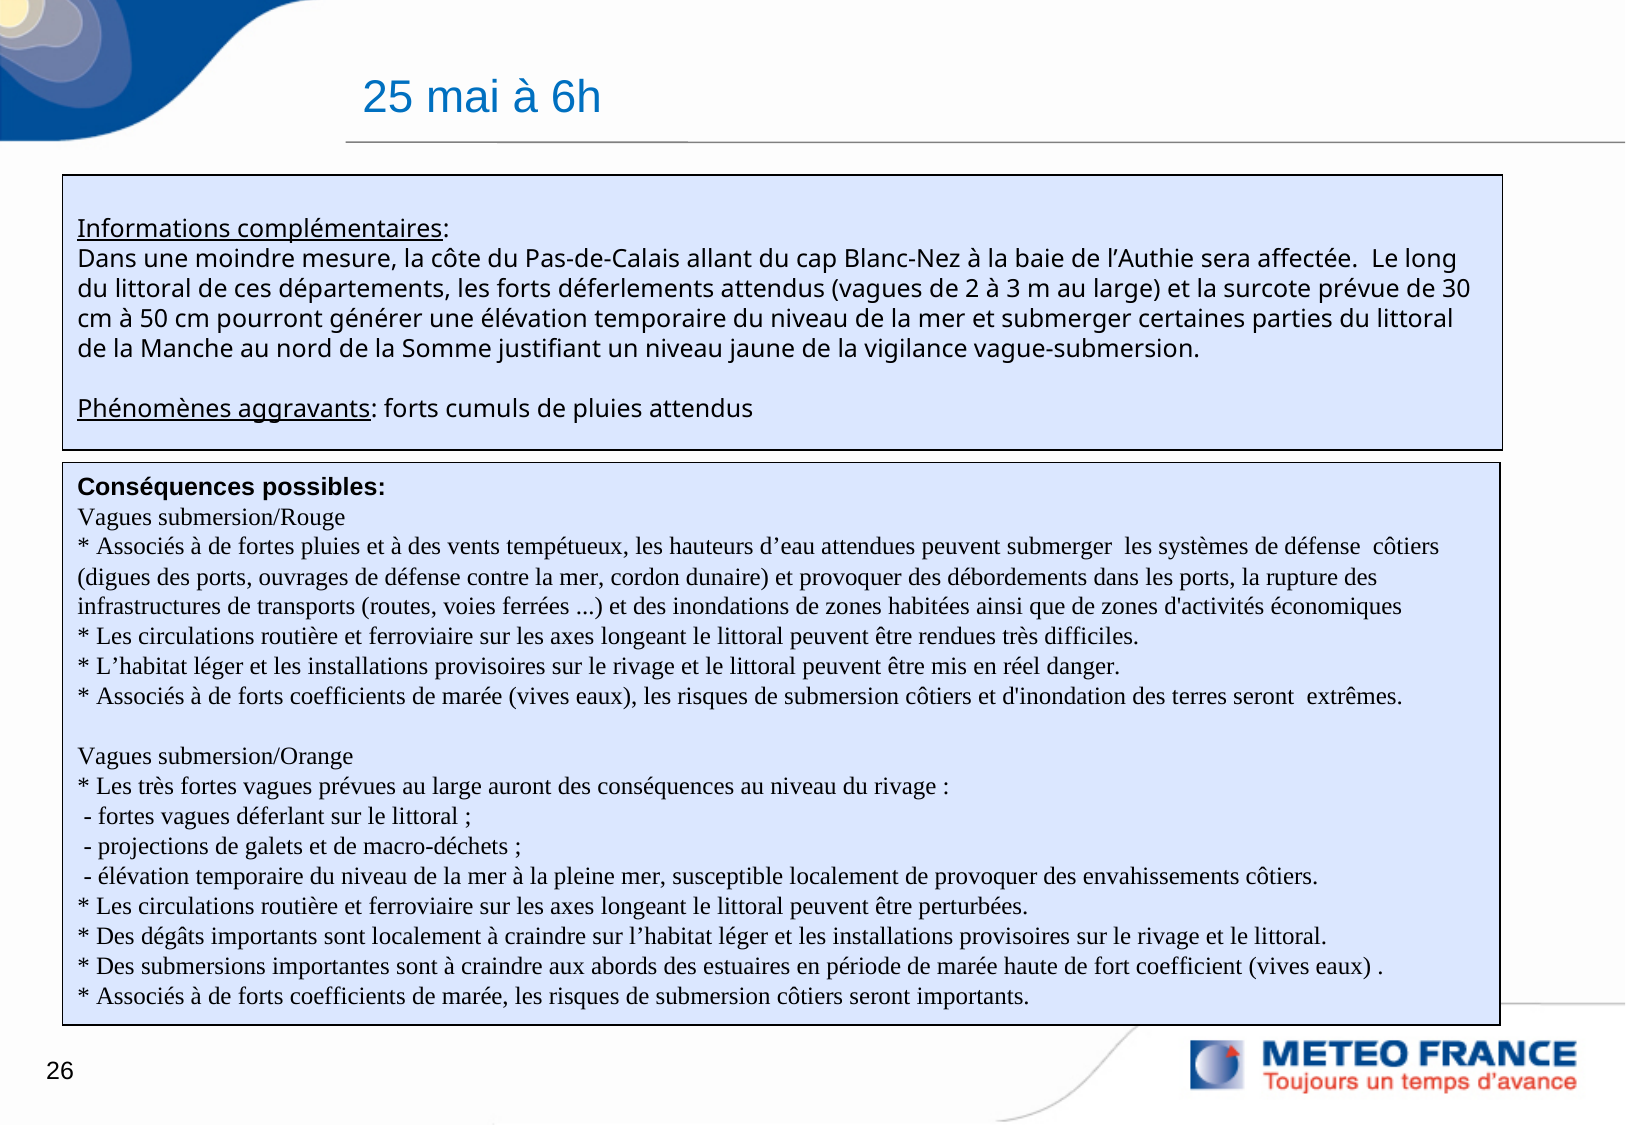

# 25 mai à 6h
Informations complémentaires:
Dans une moindre mesure, la côte du Pas-de-Calais allant du cap Blanc-Nez à la baie de l’Authie sera affectée. Le long du littoral de ces départements, les forts déferlements attendus (vagues de 2 à 3 m au large) et la surcote prévue de 30 cm à 50 cm pourront générer une élévation temporaire du niveau de la mer et submerger certaines parties du littoral de la Manche au nord de la Somme justifiant un niveau jaune de la vigilance vague-submersion.
Phénomènes aggravants: forts cumuls de pluies attendus
Conséquences possibles:
Vagues submersion/Rouge
* Associés à de fortes pluies et à des vents tempétueux, les hauteurs d’eau attendues peuvent submerger les systèmes de défense côtiers (digues des ports, ouvrages de défense contre la mer, cordon dunaire) et provoquer des débordements dans les ports, la rupture des infrastructures de transports (routes, voies ferrées ...) et des inondations de zones habitées ainsi que de zones d'activités économiques
* Les circulations routière et ferroviaire sur les axes longeant le littoral peuvent être rendues très difficiles.
* L’habitat léger et les installations provisoires sur le rivage et le littoral peuvent être mis en réel danger.
* Associés à de forts coefficients de marée (vives eaux), les risques de submersion côtiers et d'inondation des terres seront extrêmes.
Vagues submersion/Orange
* Les très fortes vagues prévues au large auront des conséquences au niveau du rivage :
 - fortes vagues déferlant sur le littoral ;
 - projections de galets et de macro-déchets ;
 - élévation temporaire du niveau de la mer à la pleine mer, susceptible localement de provoquer des envahissements côtiers.
* Les circulations routière et ferroviaire sur les axes longeant le littoral peuvent être perturbées.
* Des dégâts importants sont localement à craindre sur l’habitat léger et les installations provisoires sur le rivage et le littoral.
* Des submersions importantes sont à craindre aux abords des estuaires en période de marée haute de fort coefficient (vives eaux) .
* Associés à de forts coefficients de marée, les risques de submersion côtiers seront importants.